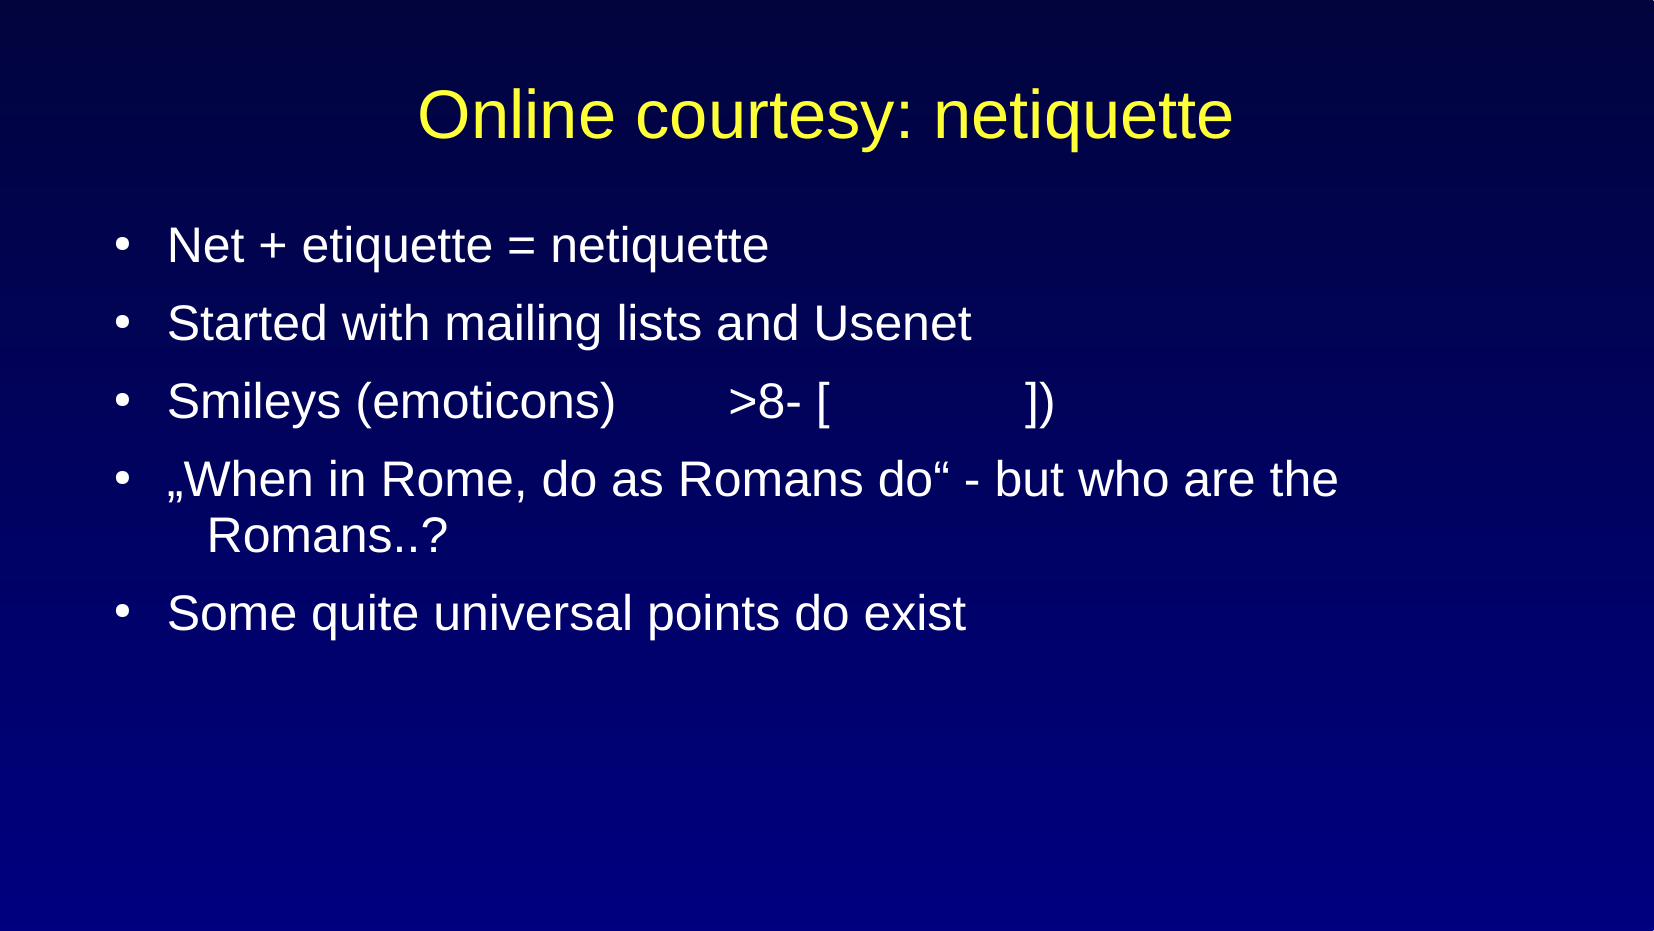

# Online courtesy: netiquette
Net + etiquette = netiquette
Started with mailing lists and Usenet
Smileys (emoticons) >8- [ ])
„When in Rome, do as Romans do“ - but who are the Romans..?
Some quite universal points do exist